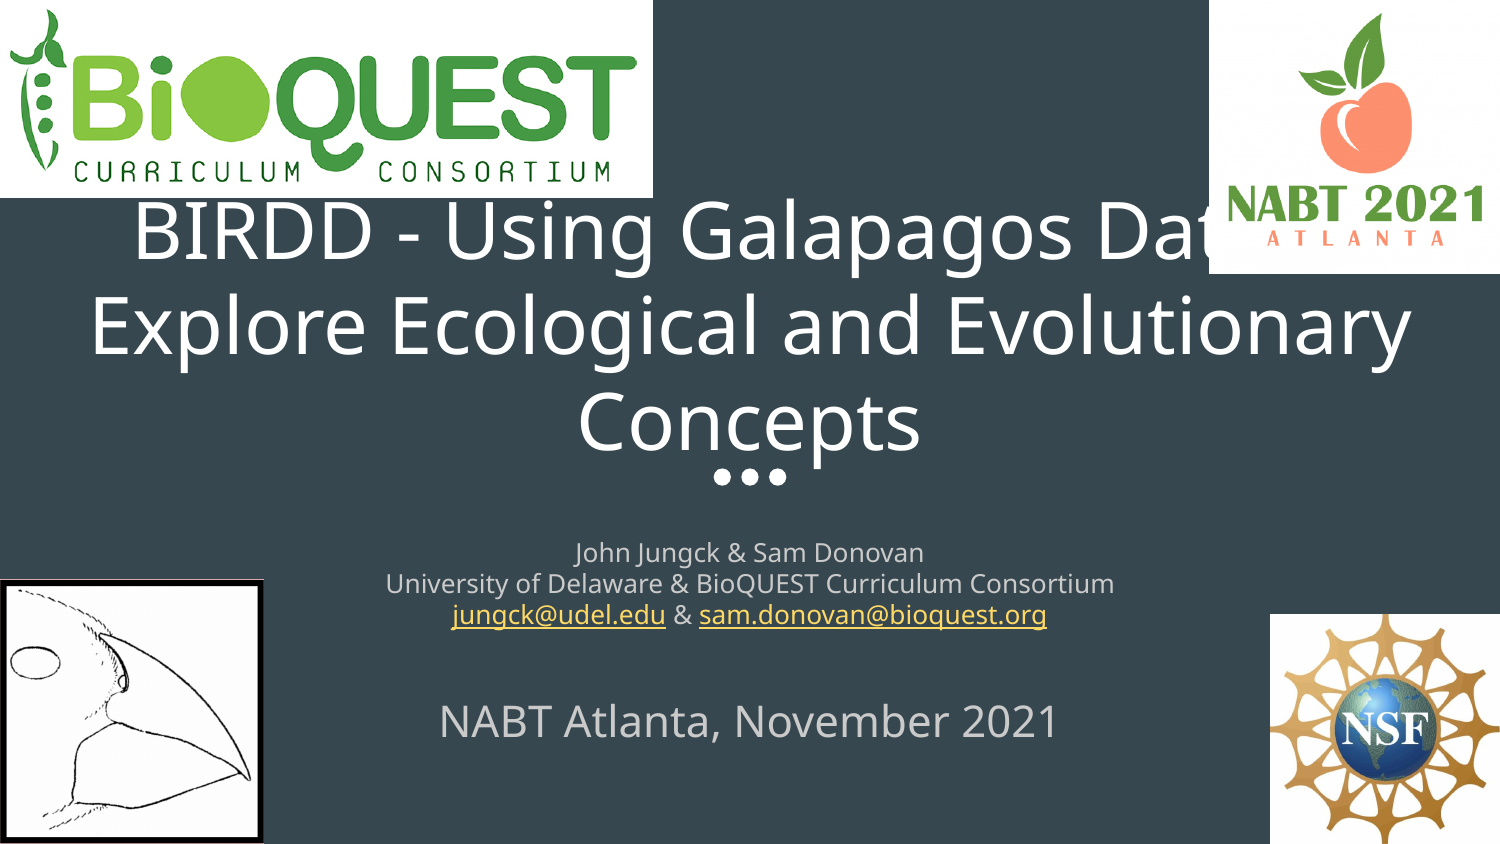

# BIRDD - Using Galapagos Data to Explore Ecological and Evolutionary Concepts
John Jungck & Sam Donovan
University of Delaware & BioQUEST Curriculum Consortium
jungck@udel.edu & sam.donovan@bioquest.org
NABT Atlanta, November 2021